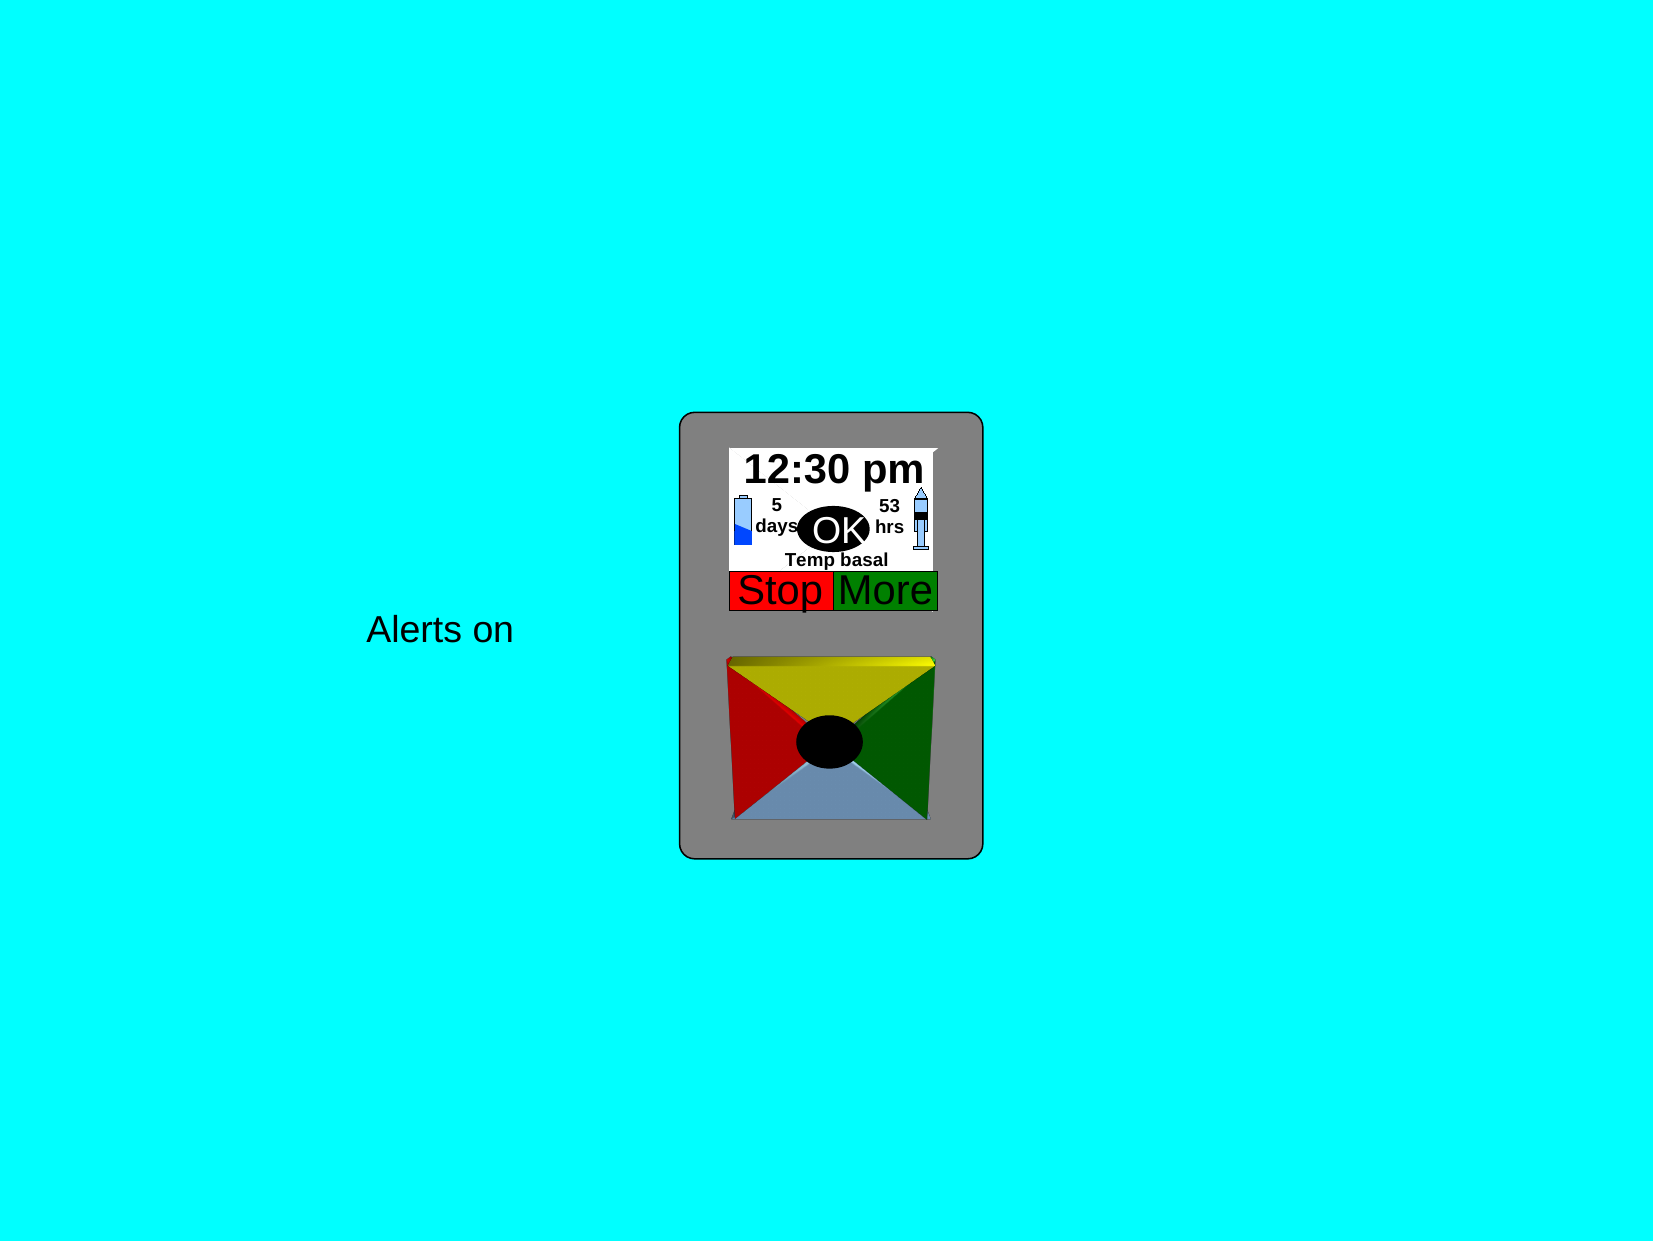

12:30 pm
5 days
53
hrs
OK
Temp basal
Stop
More
Alerts on